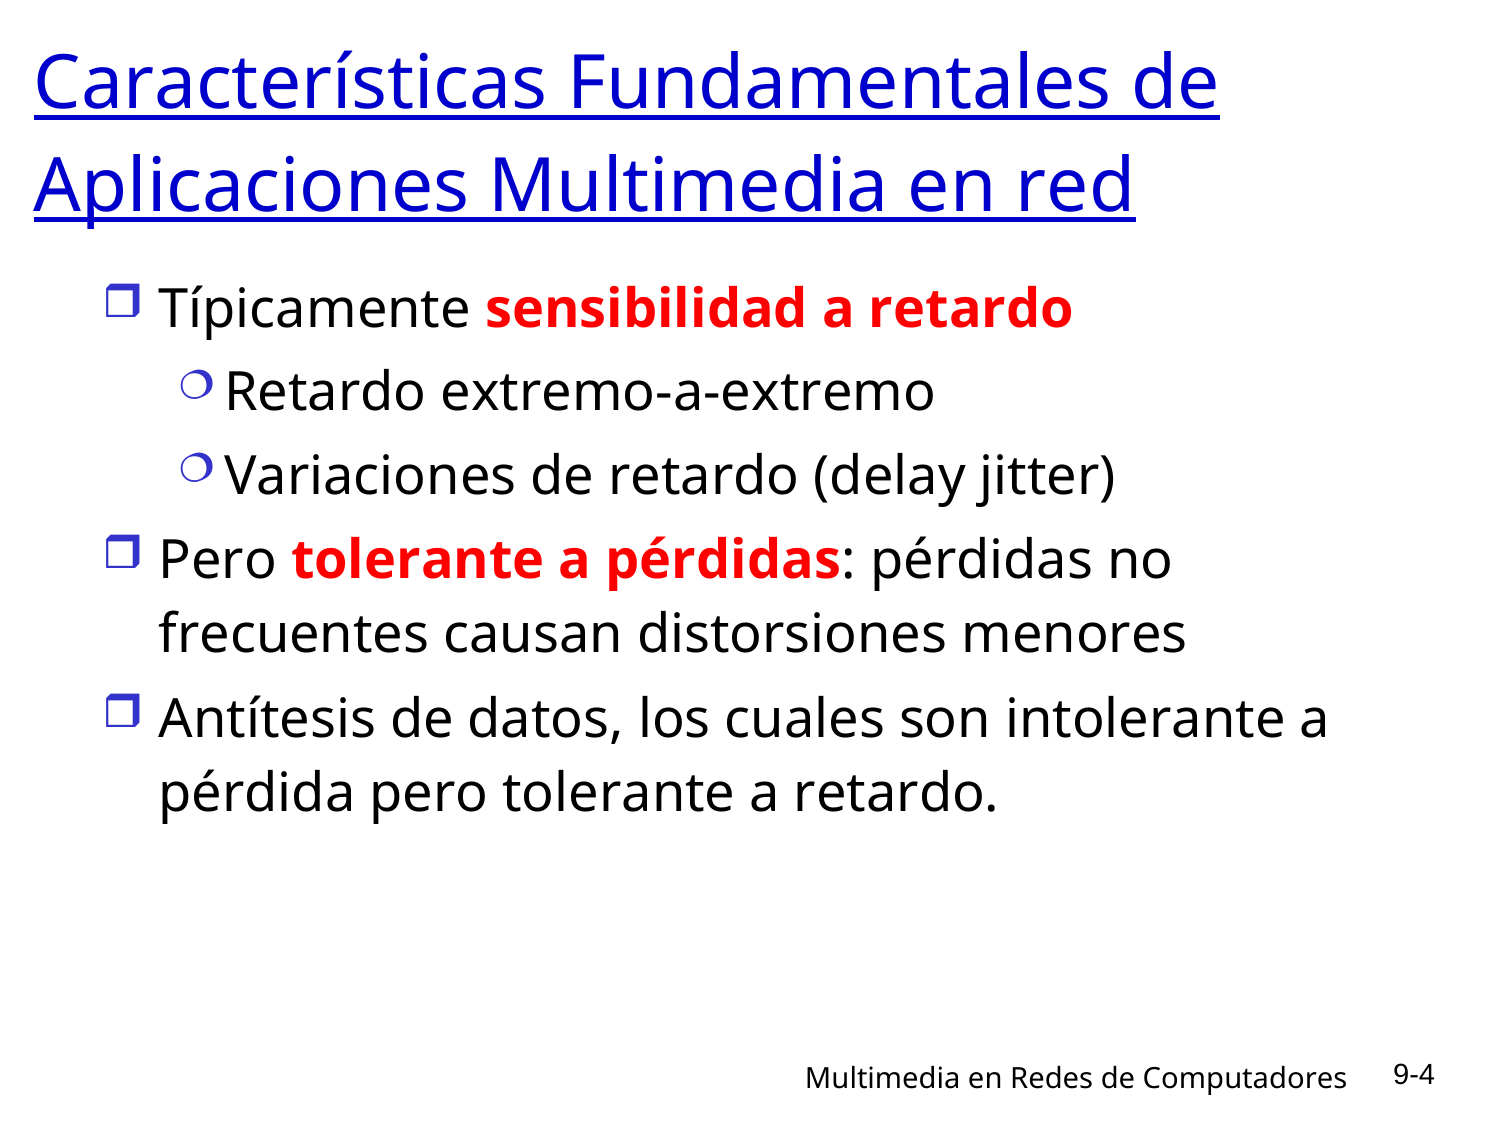

# Características Fundamentales de Aplicaciones Multimedia en red
Típicamente sensibilidad a retardo
Retardo extremo-a-extremo
Variaciones de retardo (delay jitter)
Pero tolerante a pérdidas: pérdidas no frecuentes causan distorsiones menores
Antítesis de datos, los cuales son intolerante a pérdida pero tolerante a retardo.
4